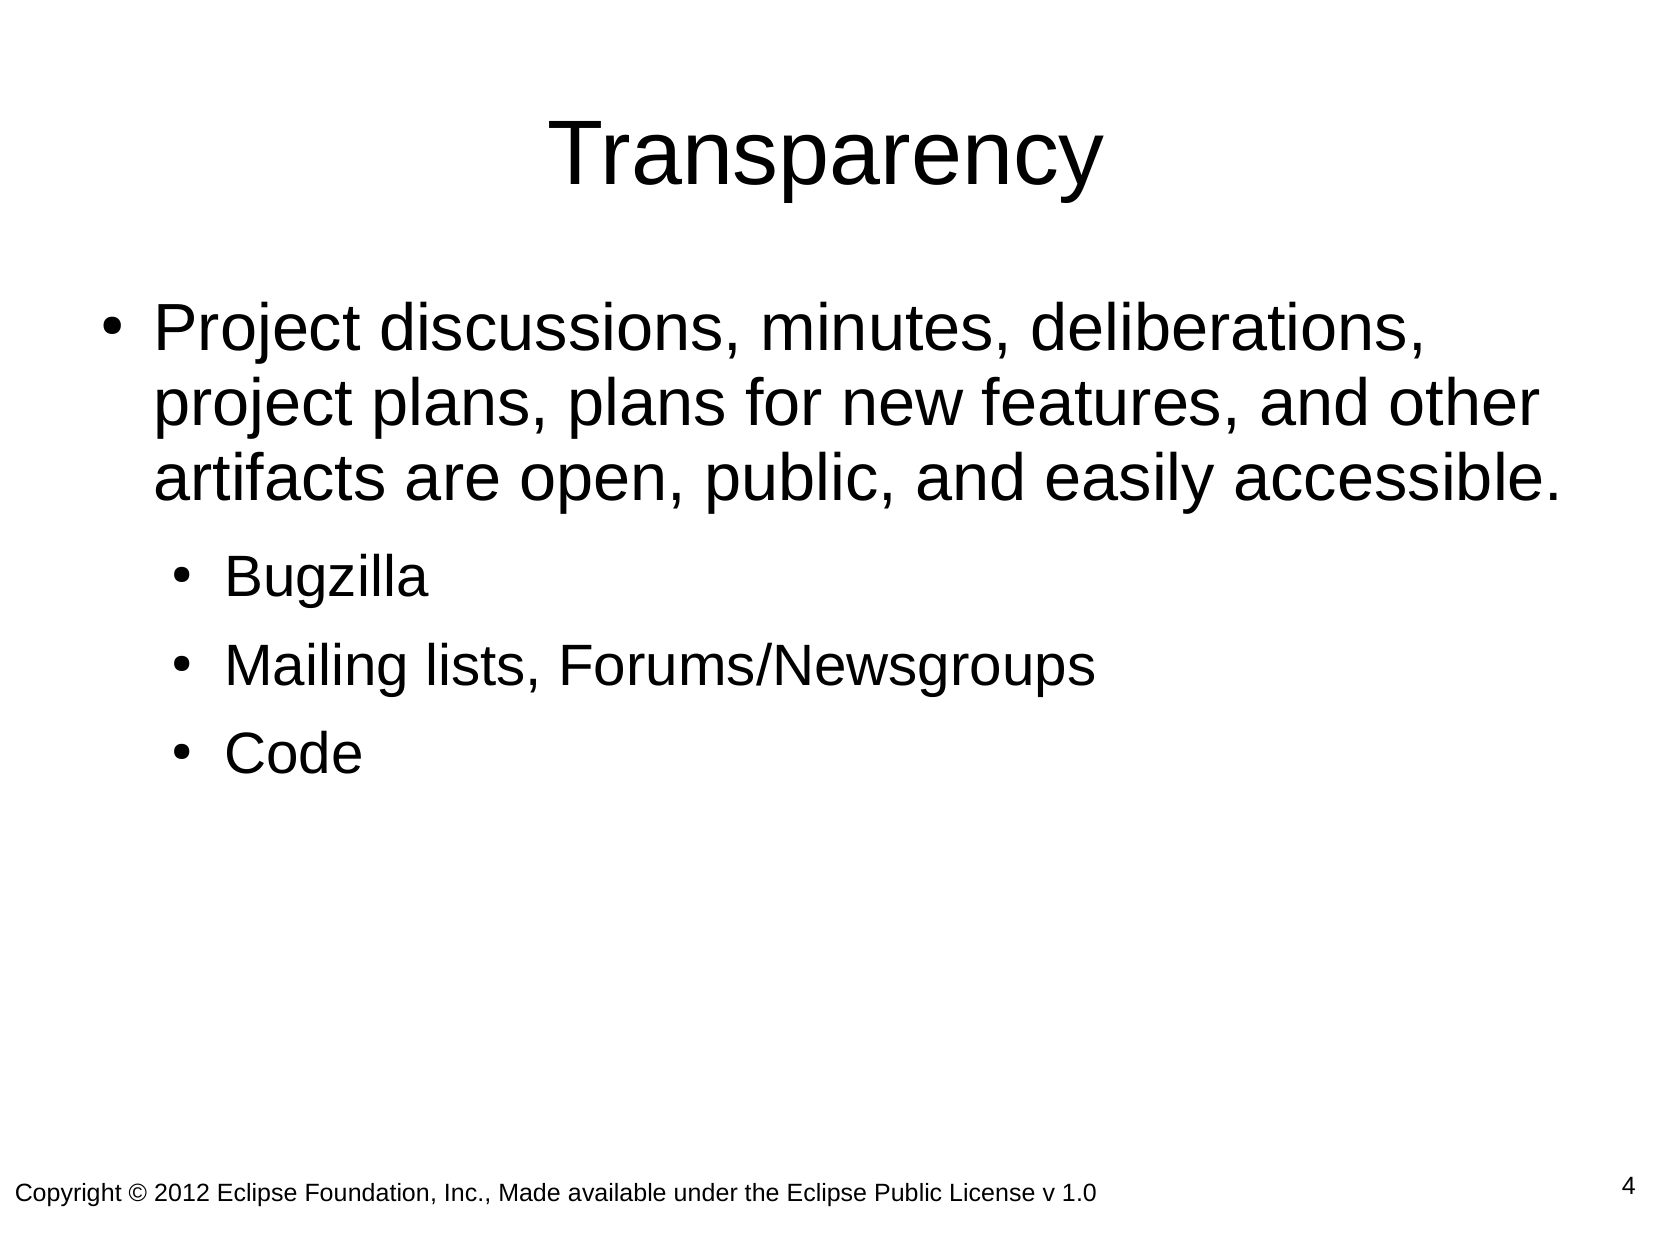

# Transparency
Project discussions, minutes, deliberations, project plans, plans for new features, and other artifacts are open, public, and easily accessible.
Bugzilla
Mailing lists, Forums/Newsgroups
Code
4